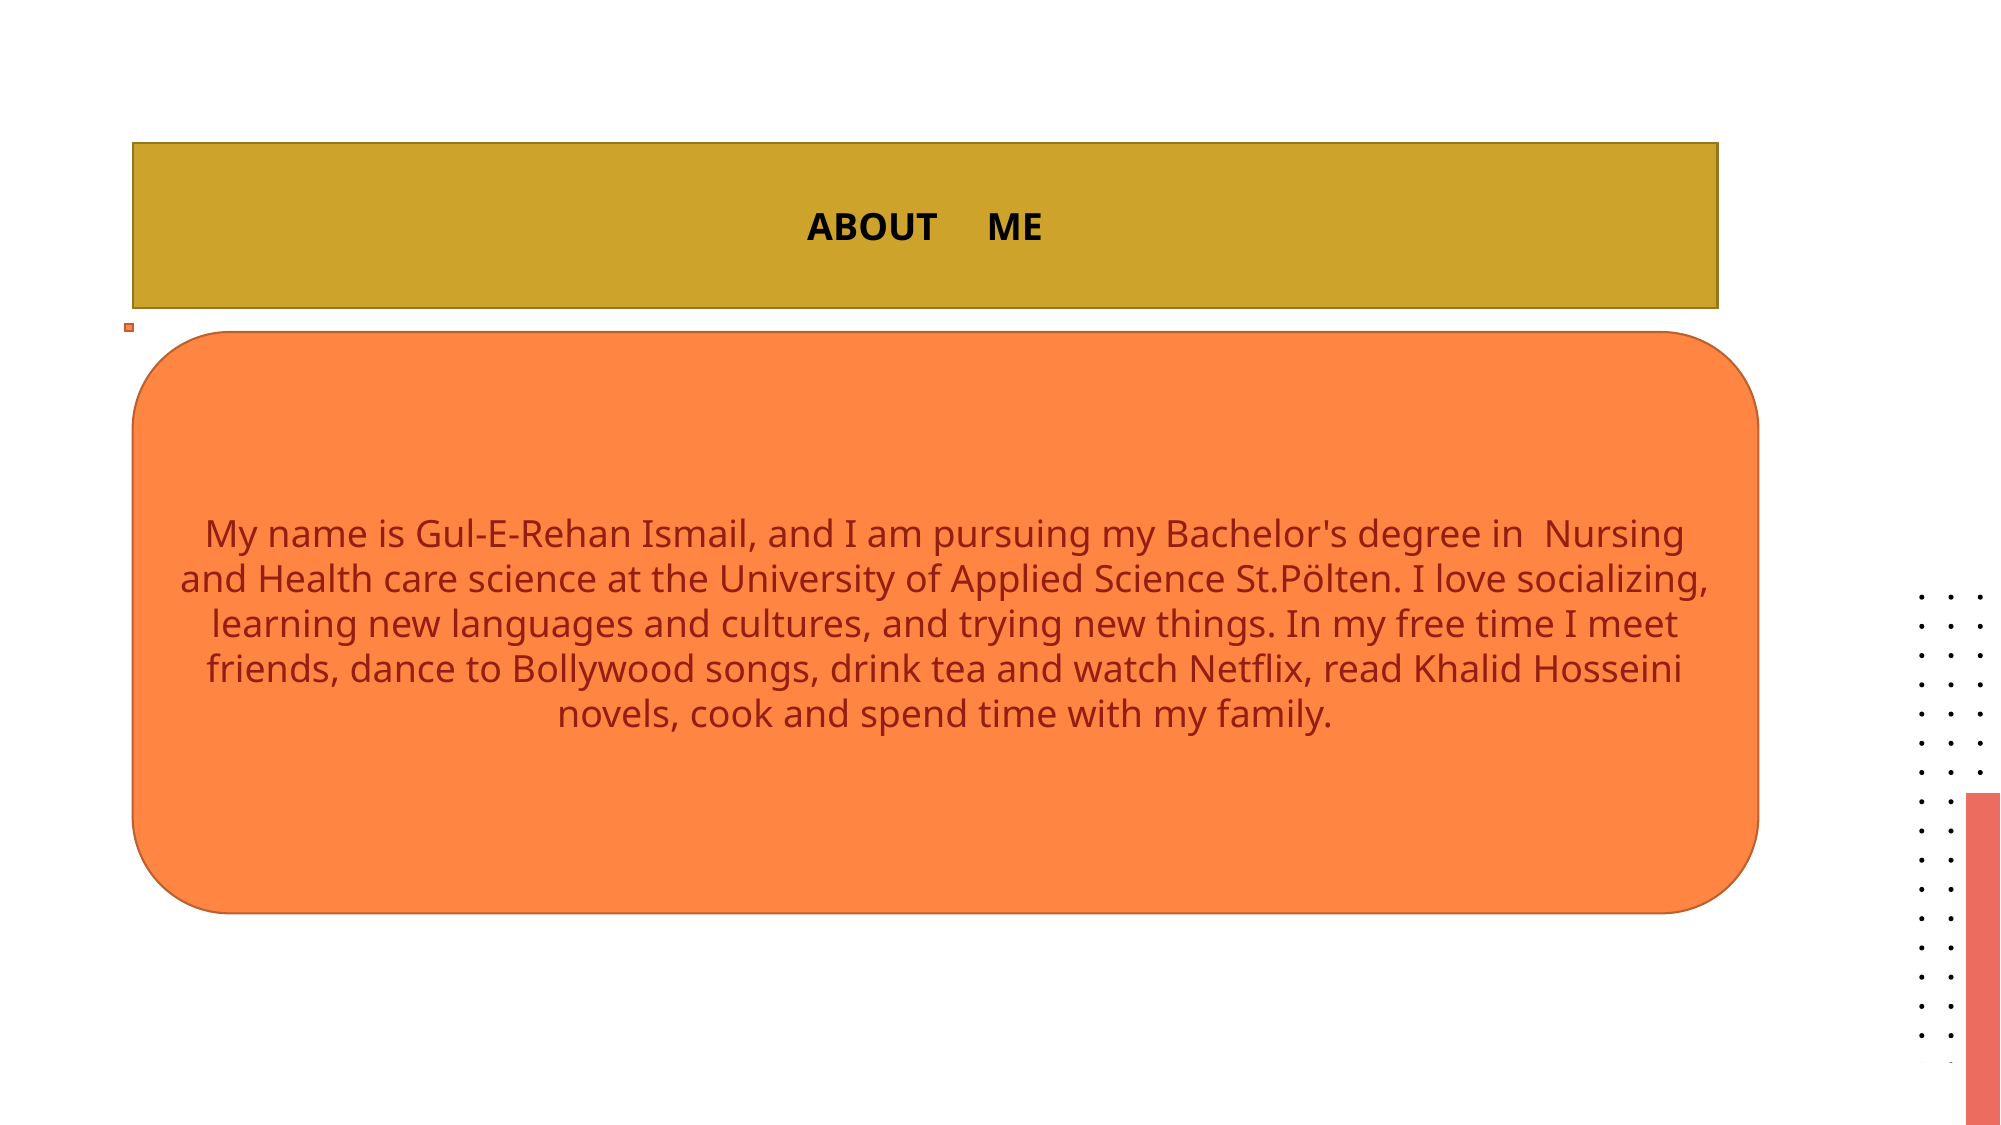

# About Me
ABOUT ME
My name is Gul-E-Rehan Ismail, and I am pursuing my Bachelor's degree in Nursing and Health care science at the University of Applied Science St.Pölten. I love socializing, learning new languages and cultures, and trying new things. In my free time I meet friends, dance to Bollywood songs, drink tea and watch Netflix, read Khalid Hosseini novels, cook and spend time with my family.